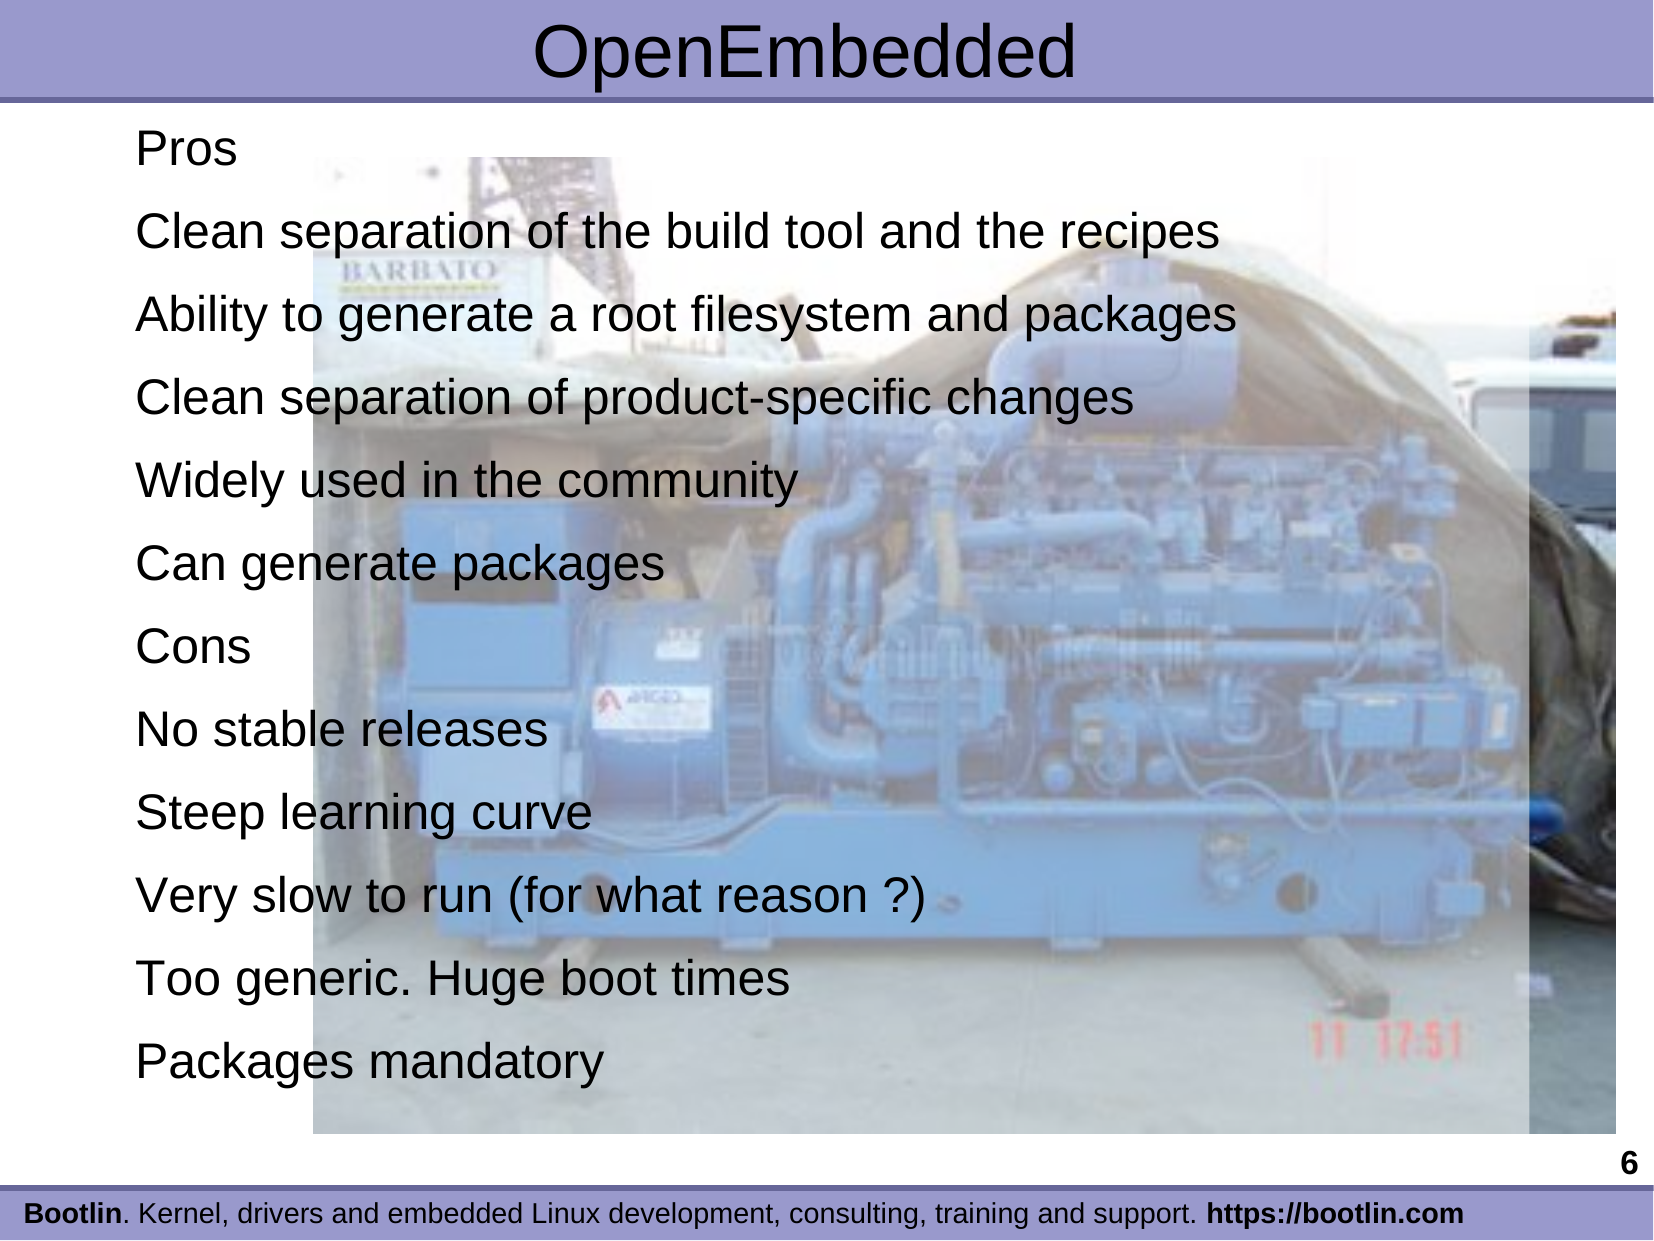

# OpenEmbedded
Pros
Clean separation of the build tool and the recipes
Ability to generate a root filesystem and packages
Clean separation of product-specific changes
Widely used in the community
Can generate packages
Cons
No stable releases
Steep learning curve
Very slow to run (for what reason ?)
Too generic. Huge boot times
Packages mandatory